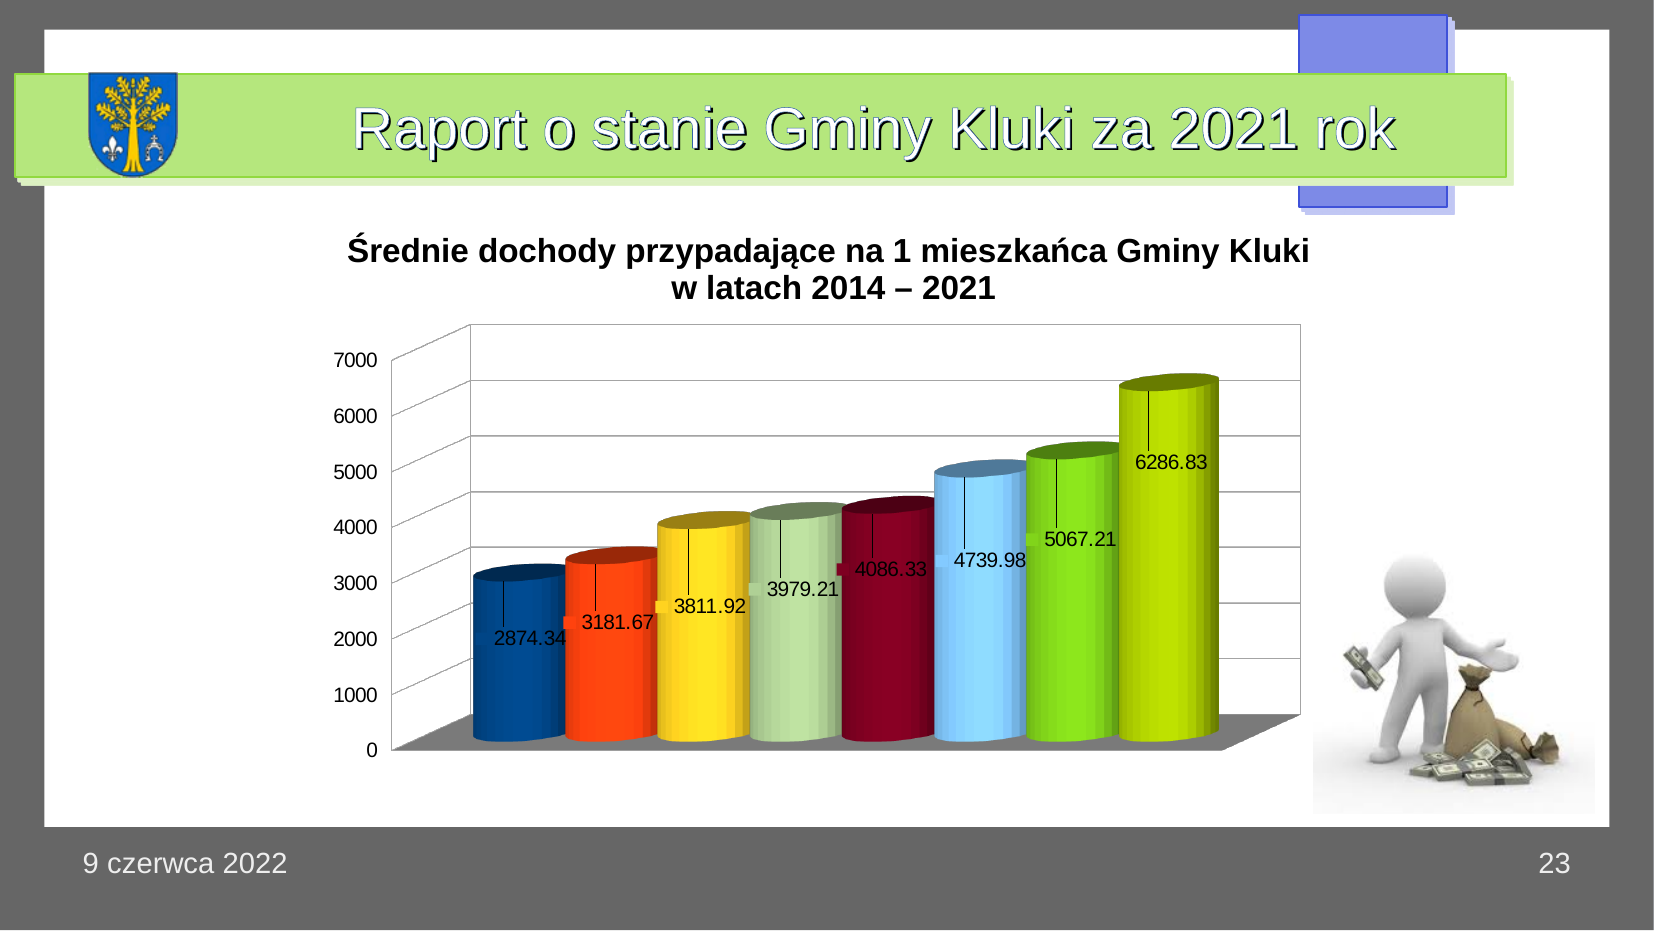

# Raport o stanie Gminy Kluki za 2021 rok
Średnie dochody przypadające na 1 mieszkańca Gminy Kluki
w latach 2014 – 2021
[unsupported chart]
9 czerwca 2022
23